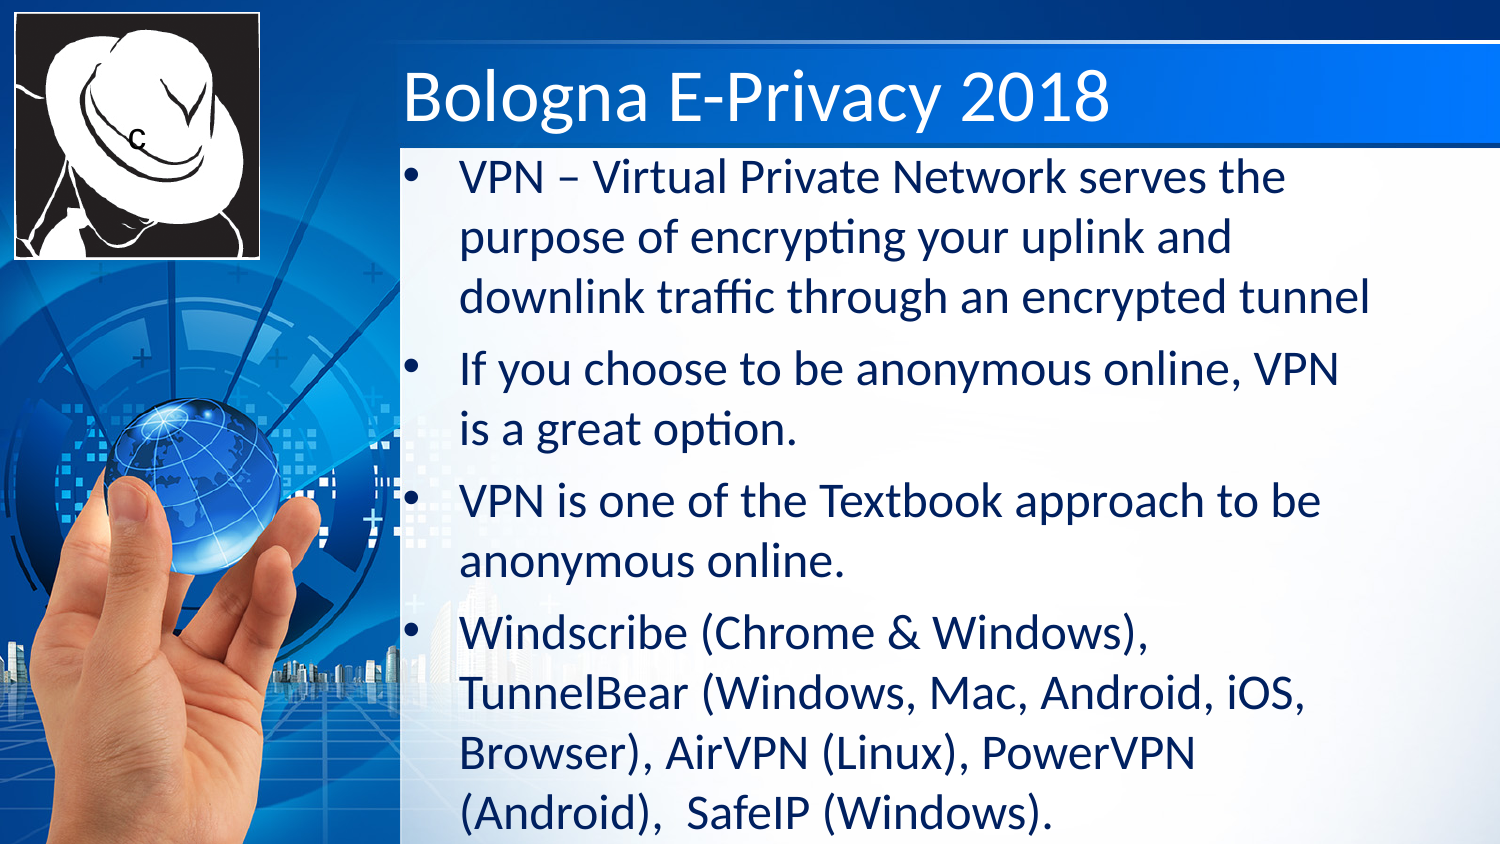

c
# Bologna E-Privacy 2018
VPN – Virtual Private Network serves the purpose of encrypting your uplink and downlink traffic through an encrypted tunnel
If you choose to be anonymous online, VPN is a great option.
VPN is one of the Textbook approach to be anonymous online.
Windscribe (Chrome & Windows), TunnelBear (Windows, Mac, Android, iOS, Browser), AirVPN (Linux), PowerVPN (Android), SafeIP (Windows).